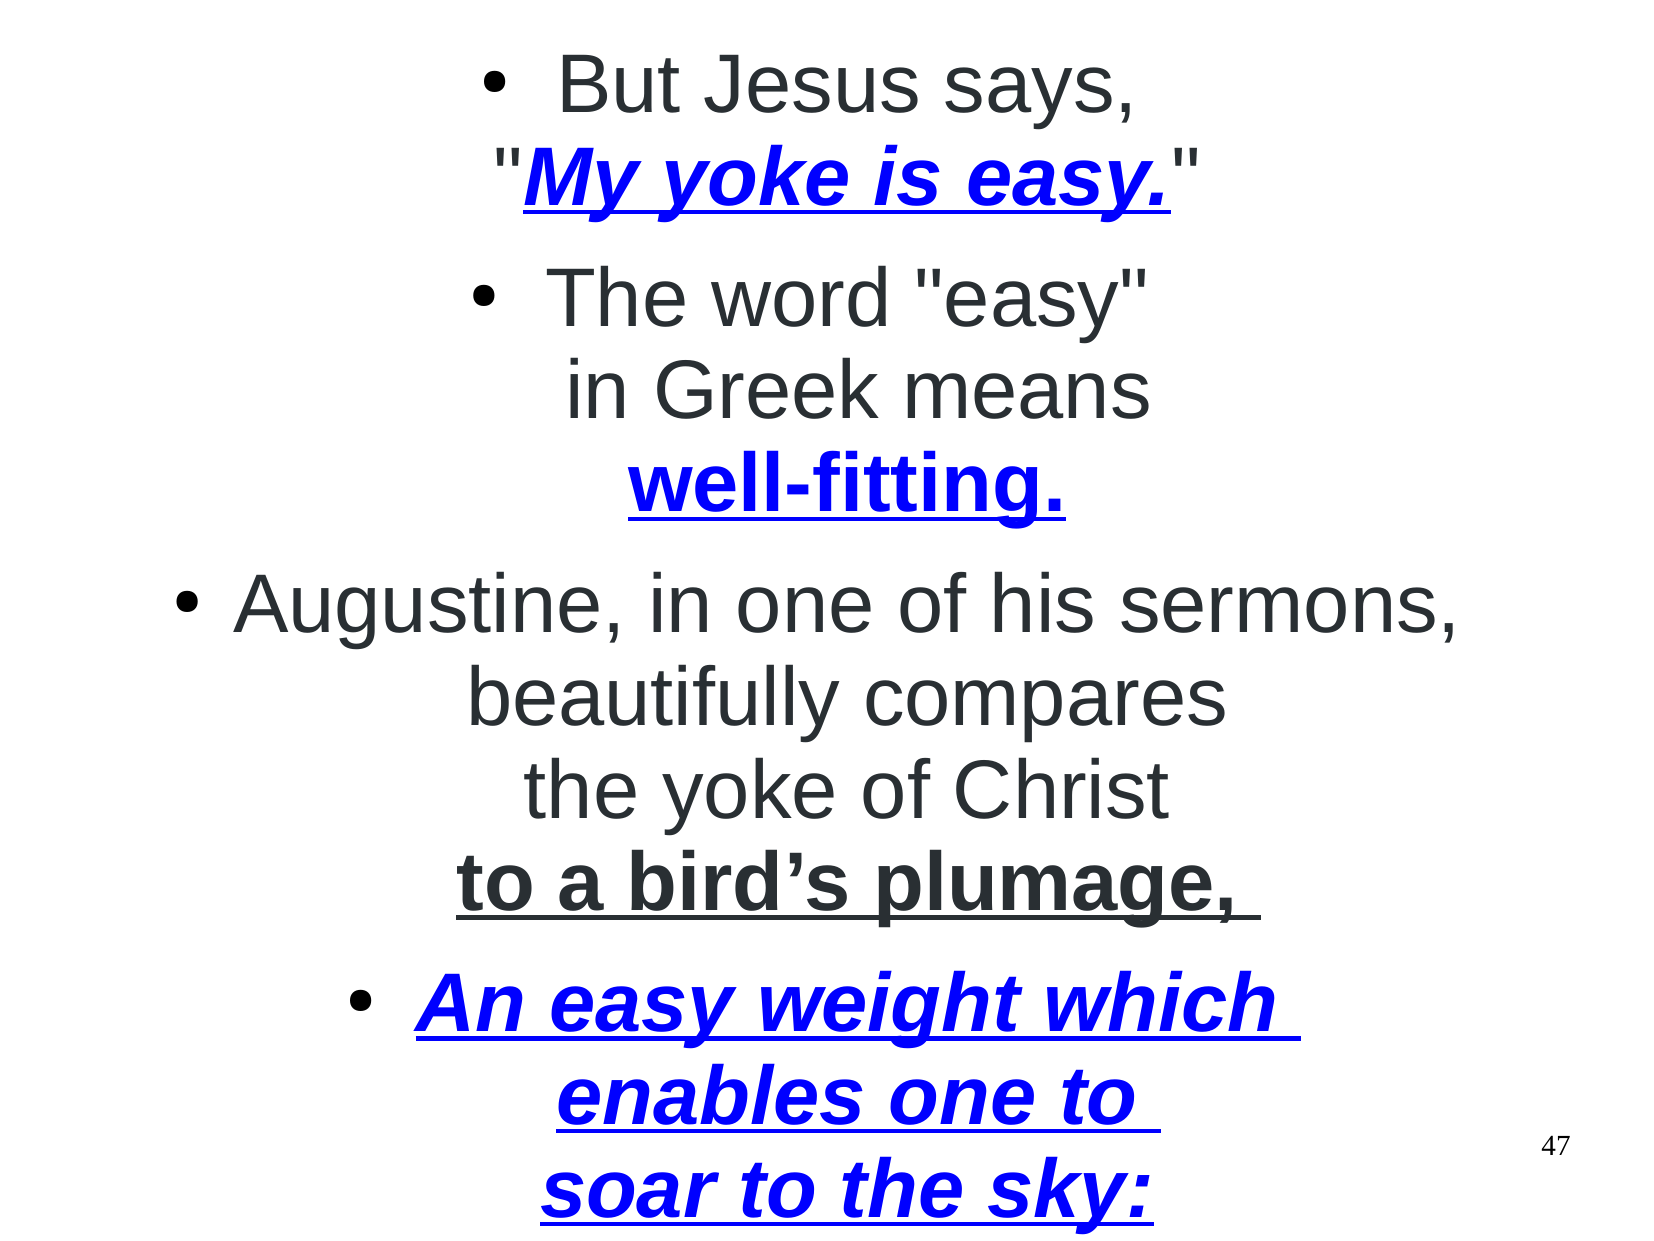

# But Jesus says, "My yoke is easy."
The word "easy"
in Greek means
well-fitting.
Augustine, in one of his sermons,
beautifully compares
the yoke of Christ
to a bird’s plumage,
An easy weight which
enables one to
soar to the sky:
47